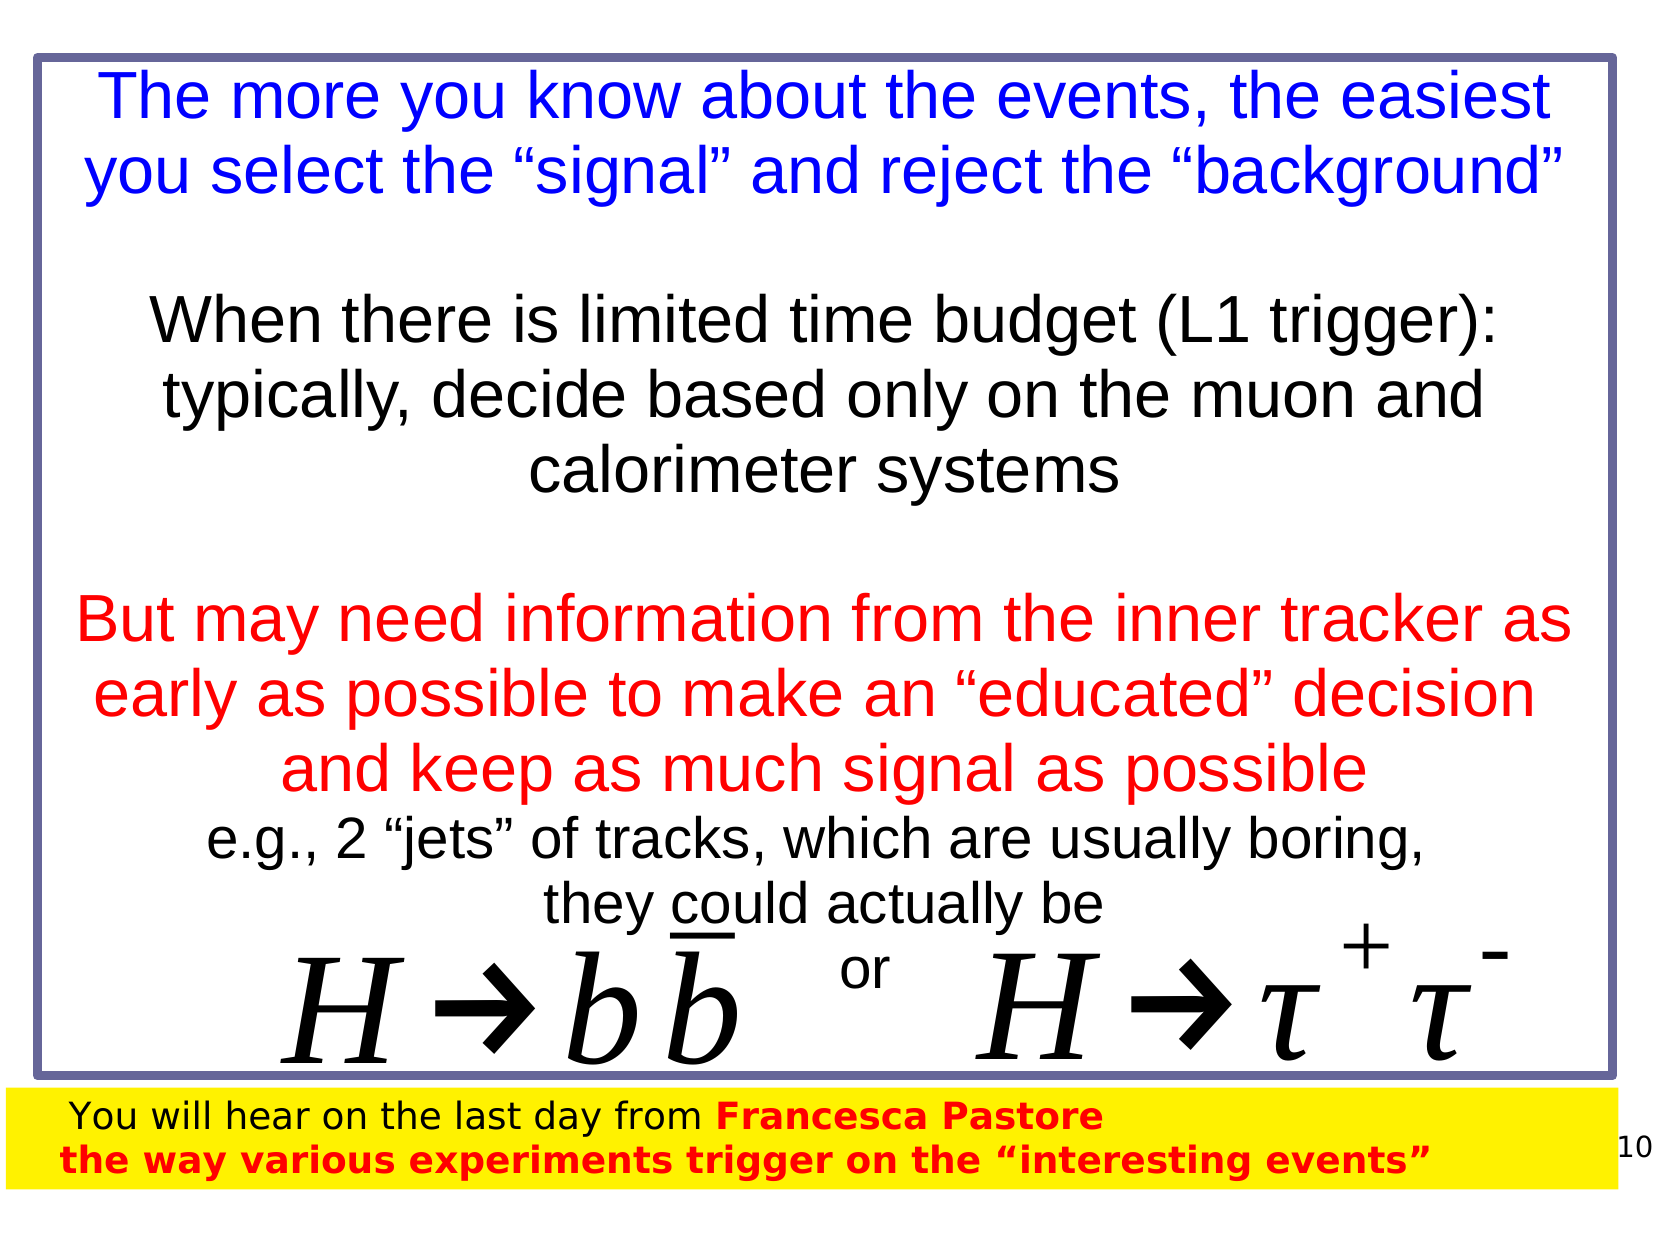

# The more you know about the events, the easiest you select the “signal” and reject the “background” When there is limited time budget (L1 trigger): typically, decide based only on the muon and calorimeter systems But may need information from the inner tracker as early as possible to make an “educated” decision and keep as much signal as possible e.g., 2 “jets” of tracks, which are usually boring, they could actually be or
 You will hear on the last day from Francesca Pastore
 the way various experiments trigger on the “interesting events”
ISOTDAQ2023, Istanbul, 21/6/2023
K. Kordas - Pattern Recognition w/ Associative Memories & FPGAs
10